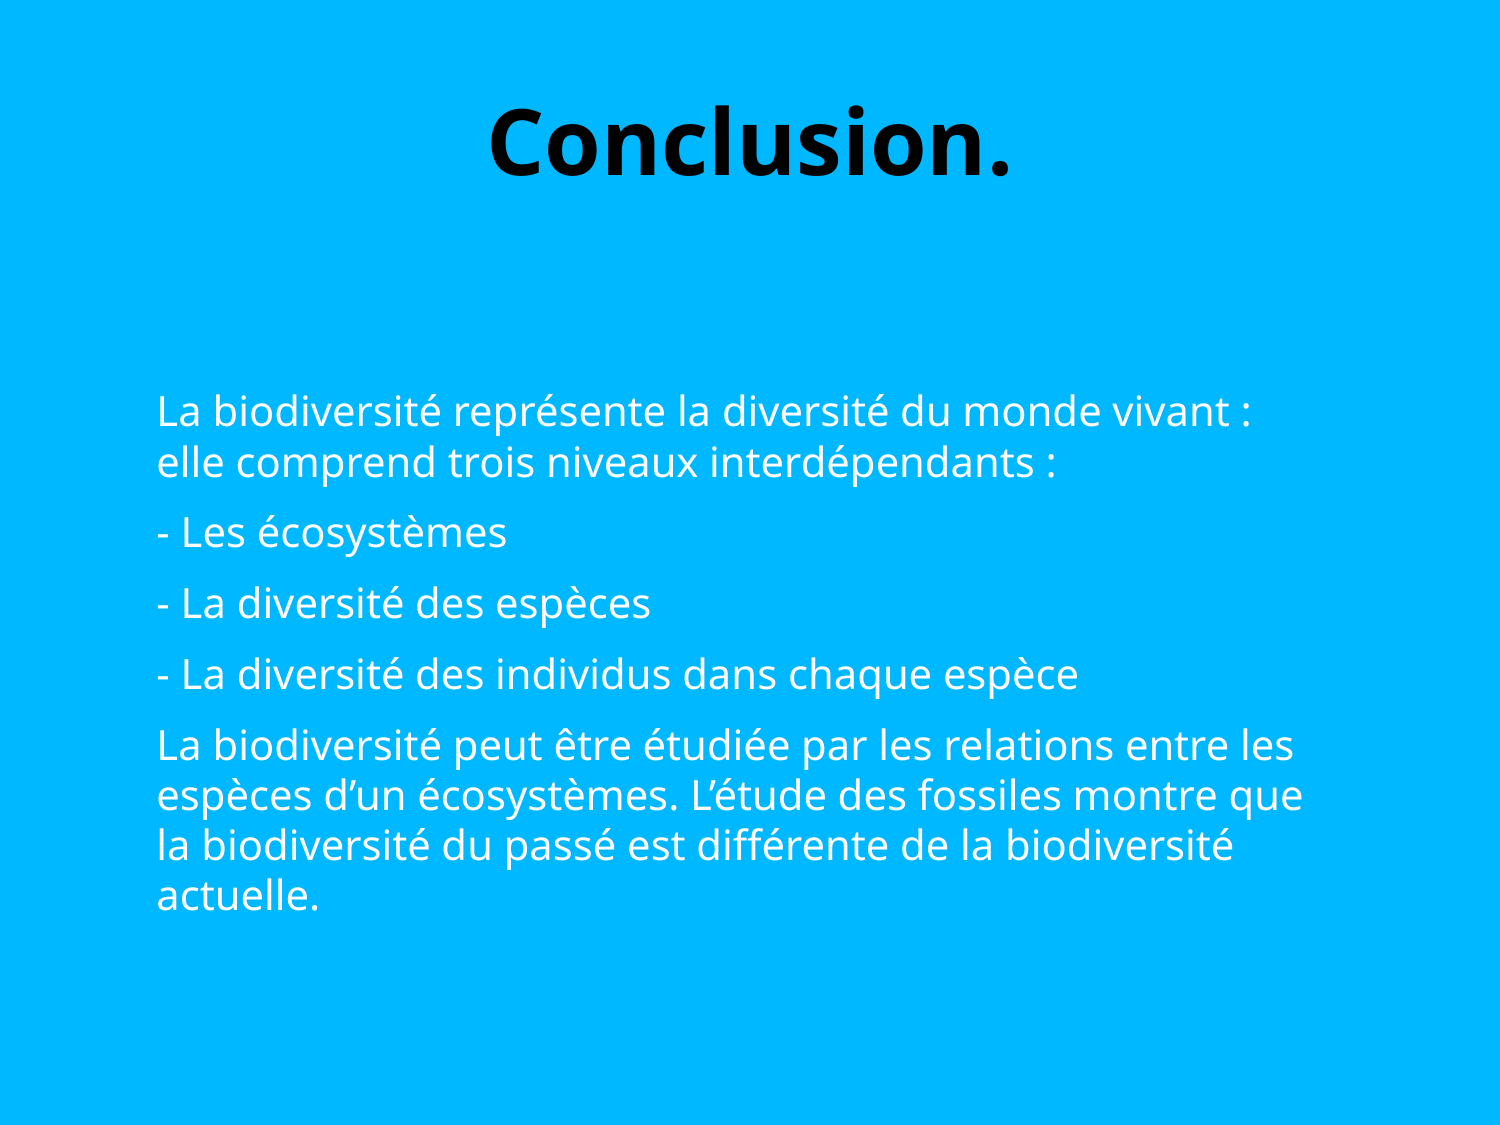

Conclusion.
La biodiversité représente la diversité du monde vivant : elle comprend trois niveaux interdépendants :
- Les écosystèmes
- La diversité des espèces
- La diversité des individus dans chaque espèce
La biodiversité peut être étudiée par les relations entre les espèces d’un écosystèmes. L’étude des fossiles montre que la biodiversité du passé est différente de la biodiversité actuelle.